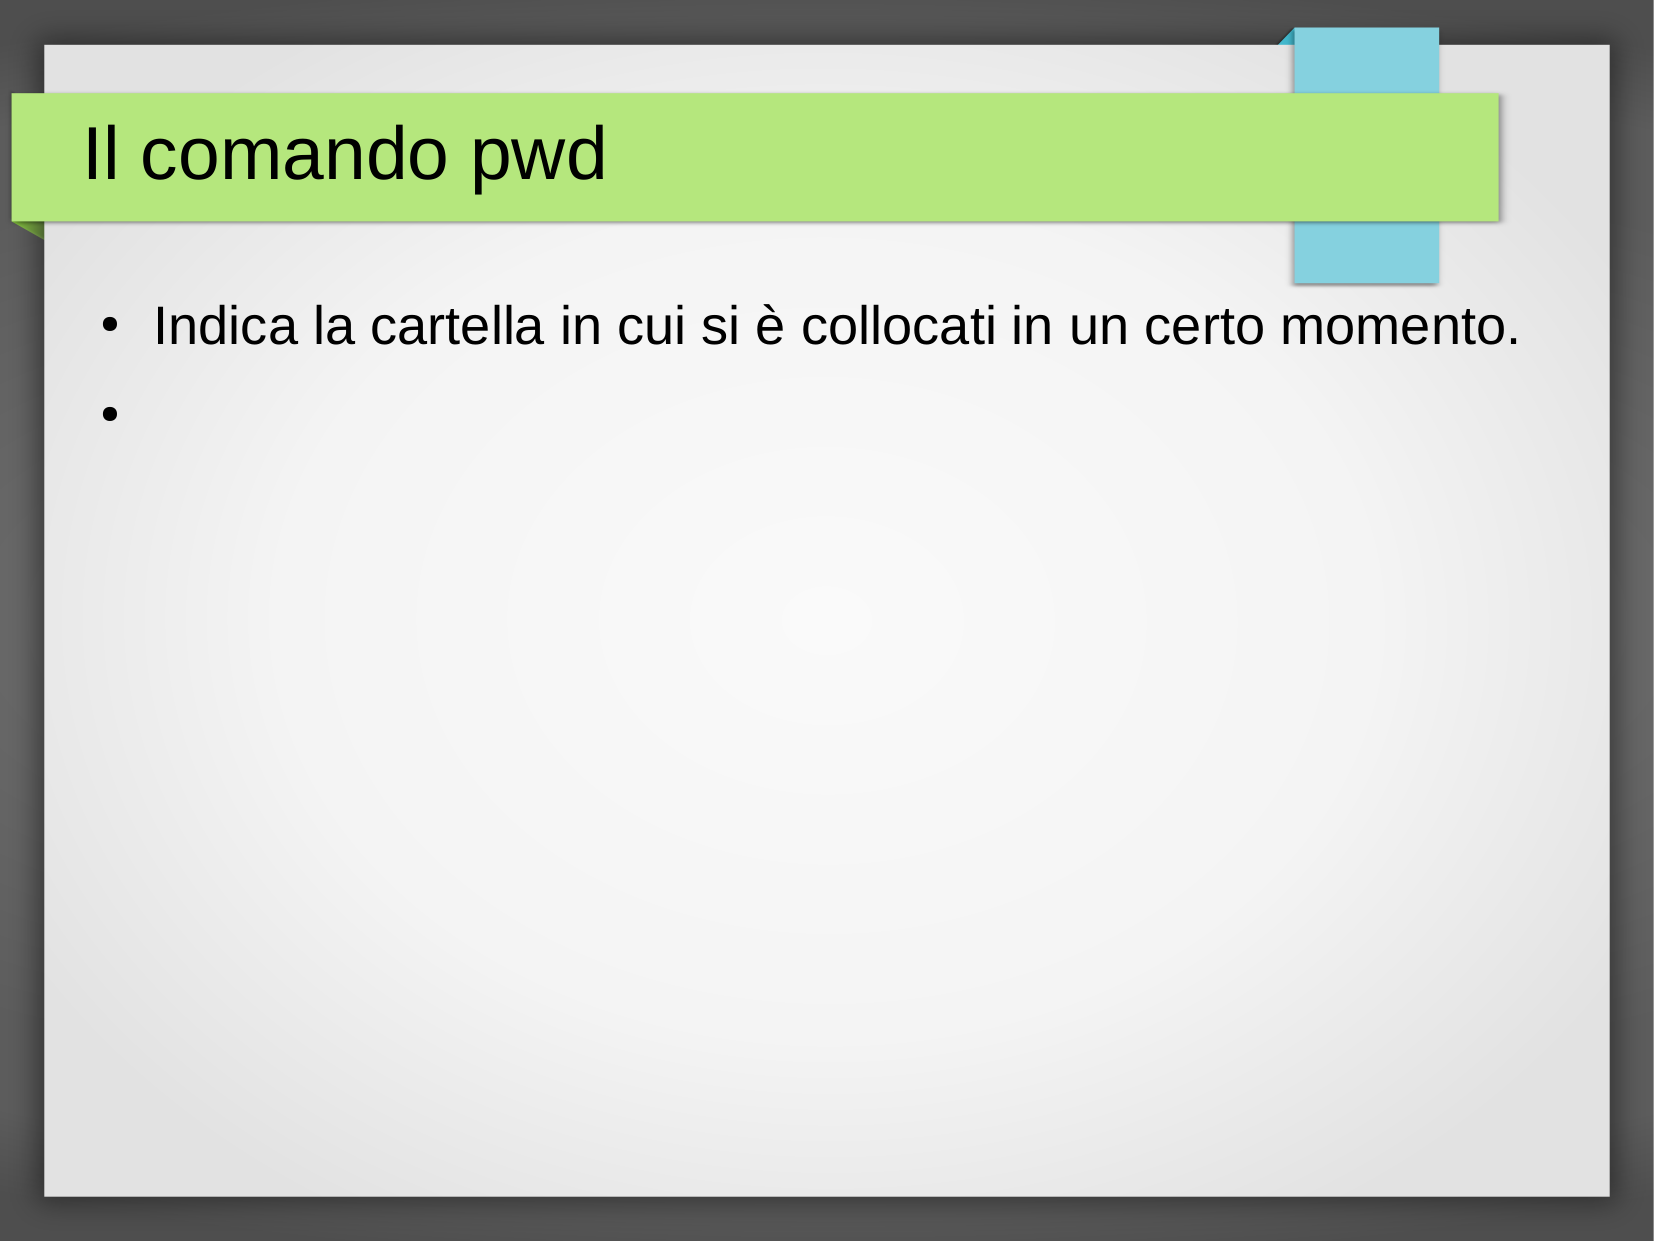

# Il comando pwd
Indica la cartella in cui si è collocati in un certo momento.